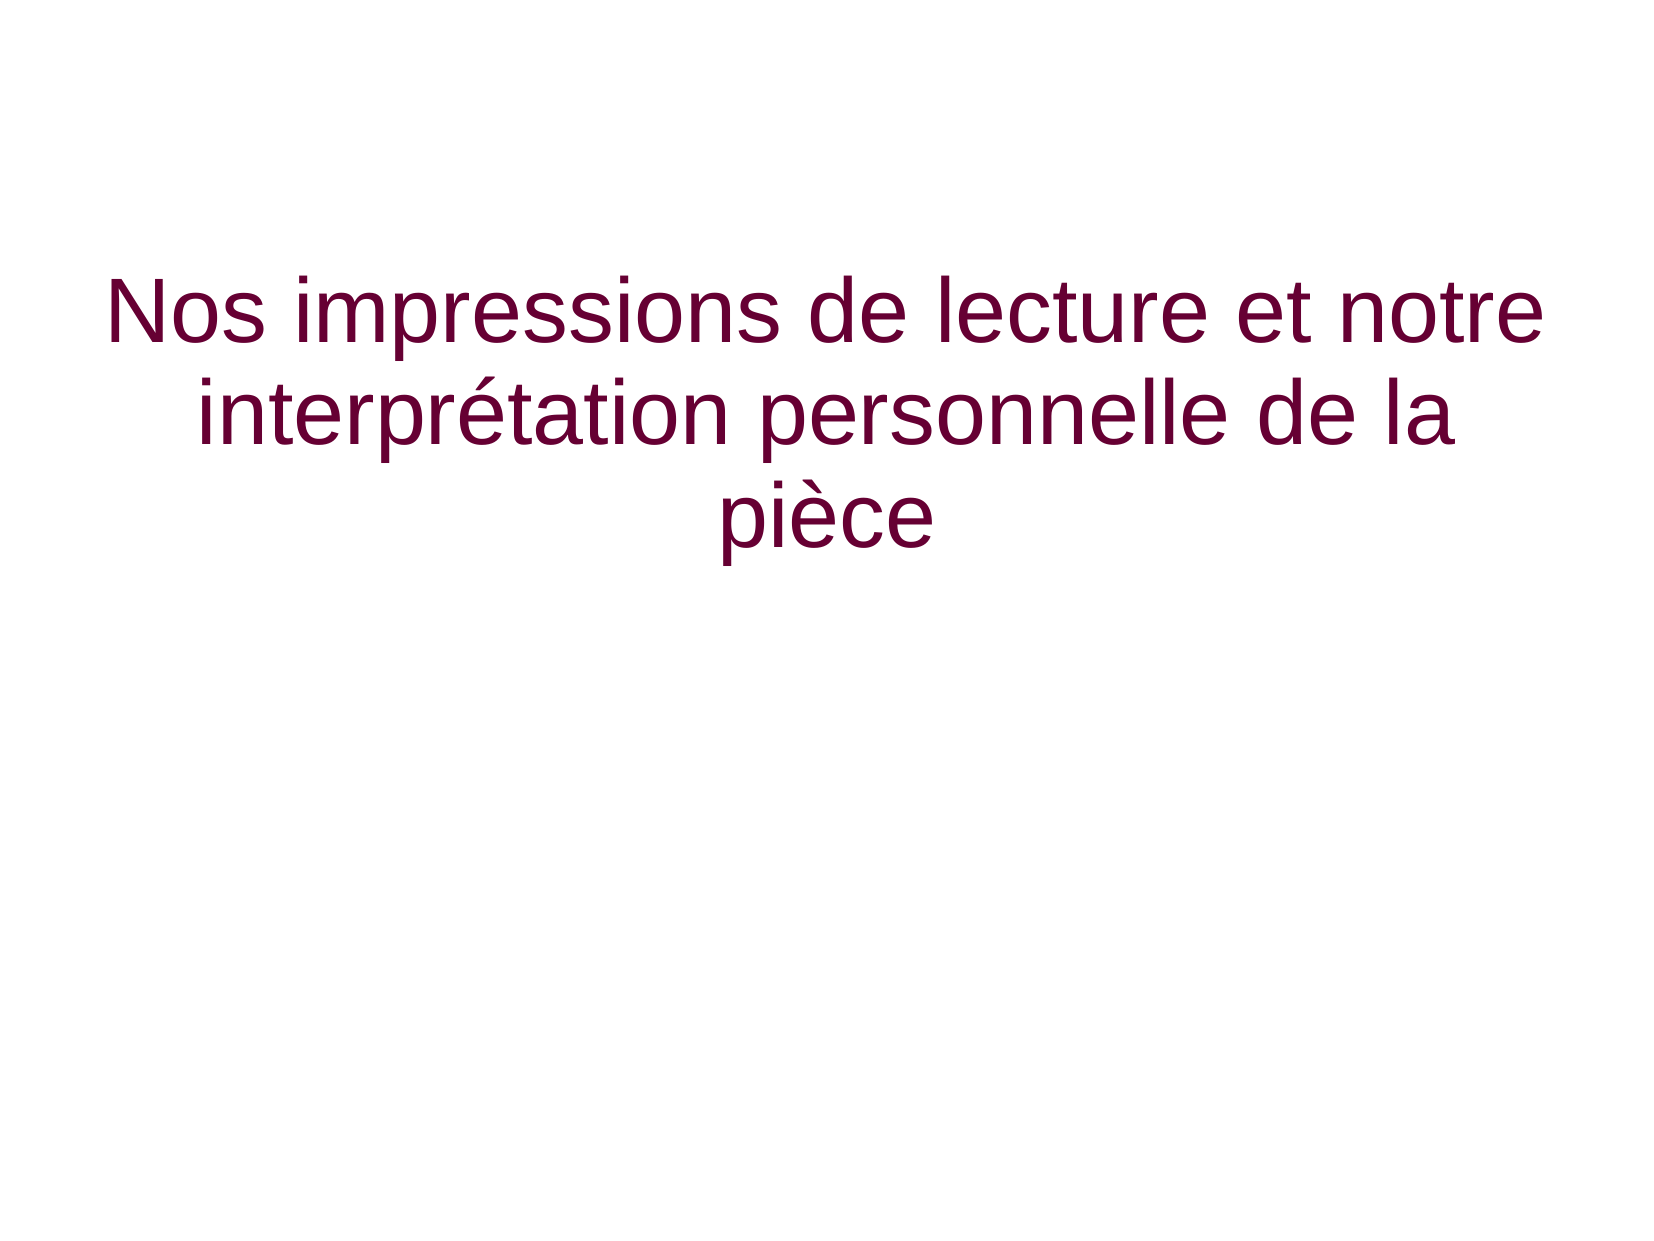

# Nos impressions de lecture et notre interprétation personnelle de la pièce